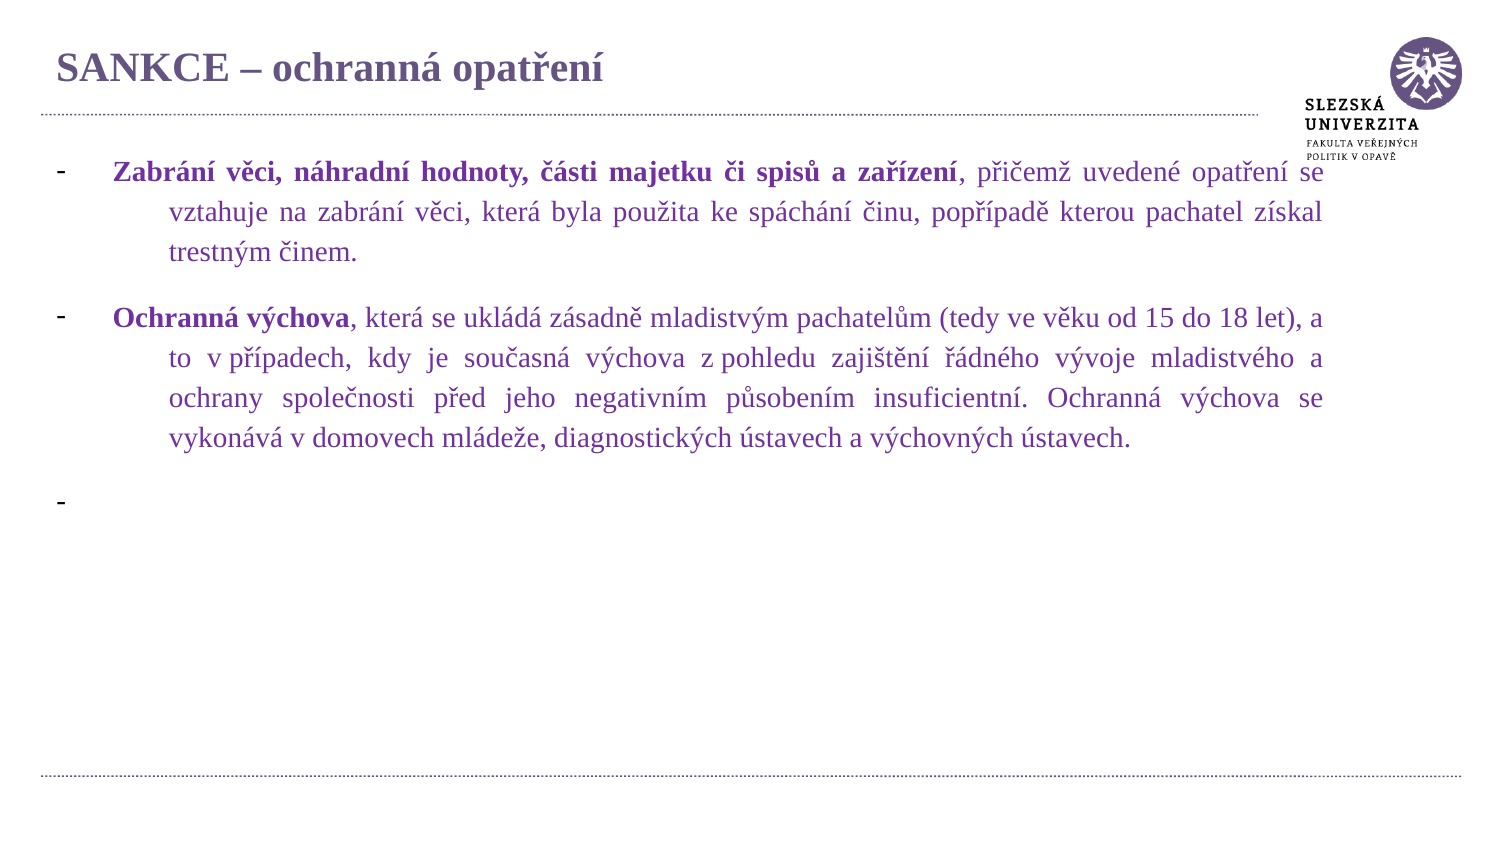

# SANKCE – ochranná opatření
Zabrání věci, náhradní hodnoty, části majetku či spisů a zařízení, přičemž uvedené opatření se vztahuje na zabrání věci, která byla použita ke spáchání činu, popřípadě kterou pachatel získal trestným činem.
Ochranná výchova, která se ukládá zásadně mladistvým pachatelům (tedy ve věku od 15 do 18 let), a to v případech, kdy je současná výchova z pohledu zajištění řádného vývoje mladistvého a ochrany společnosti před jeho negativním působením insuficientní. Ochranná výchova se vykonává v domovech mládeže, diagnostických ústavech a výchovných ústavech.